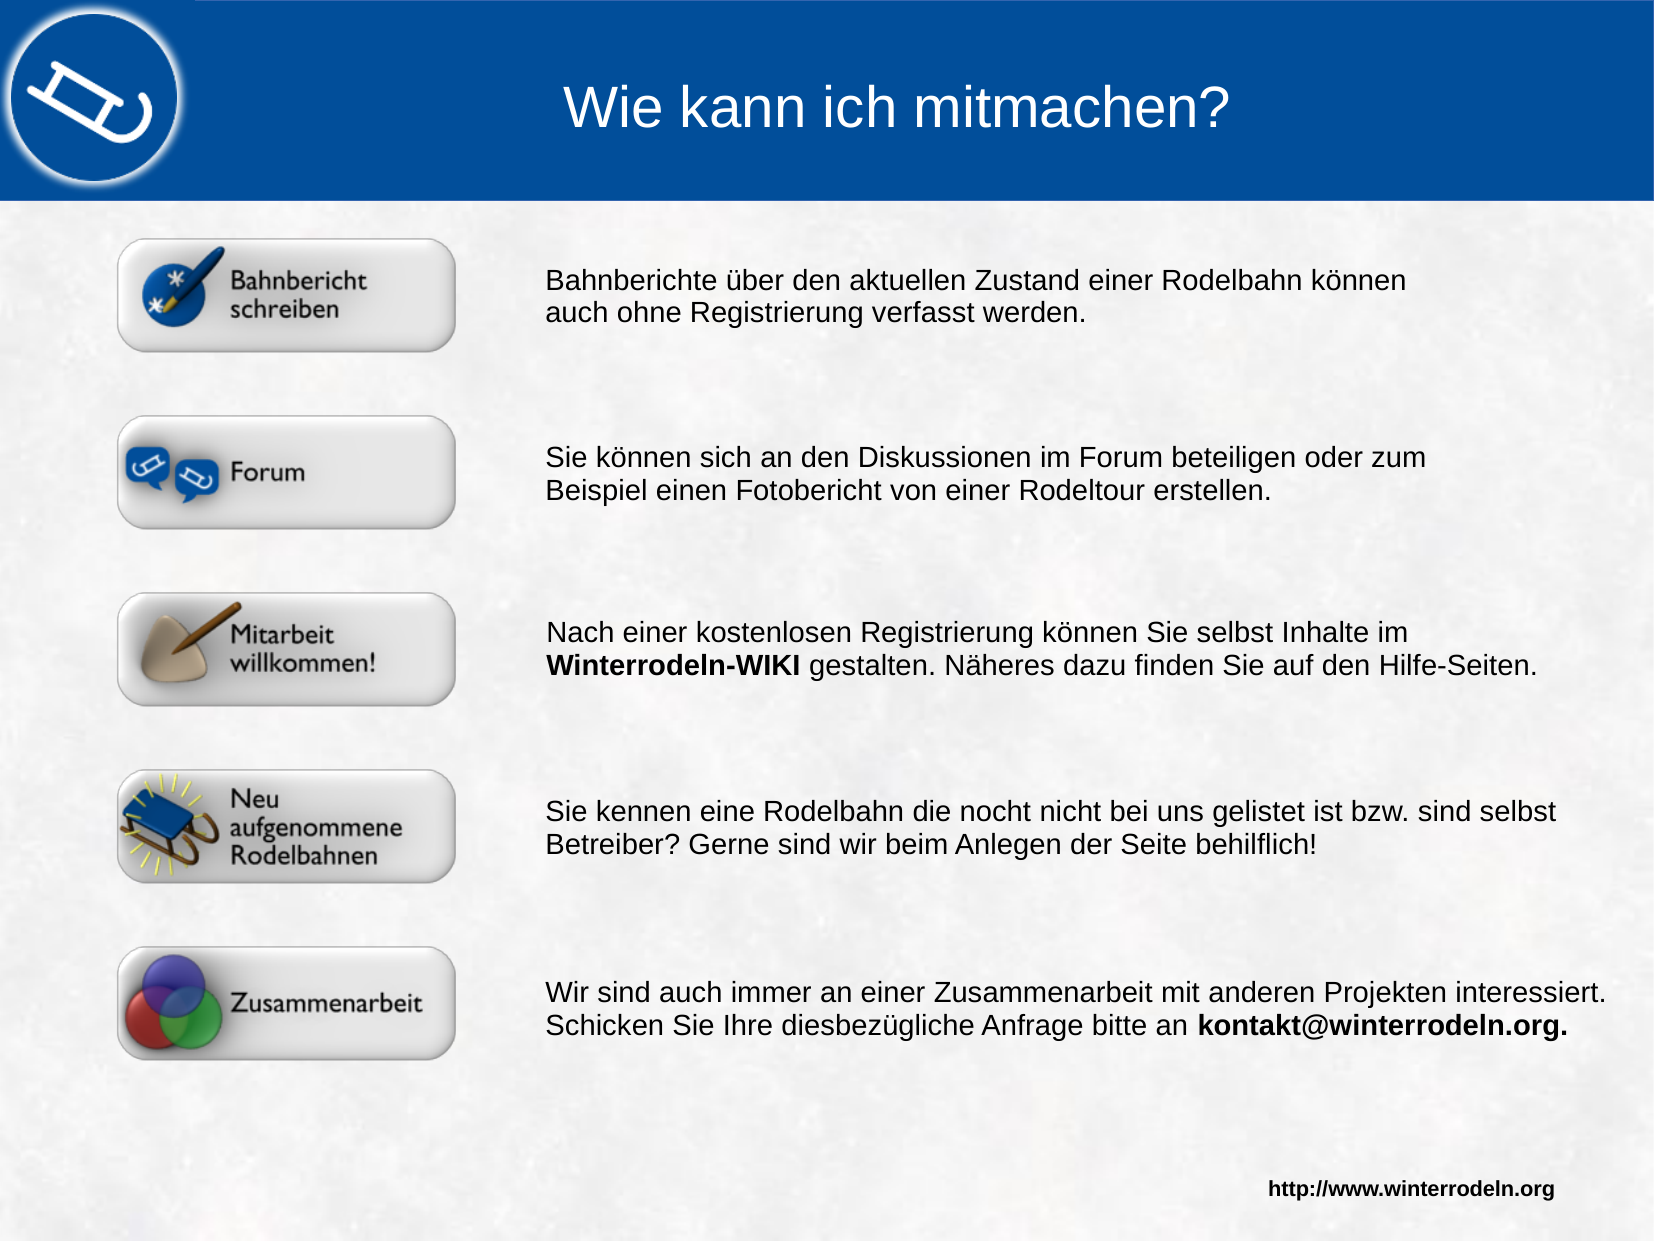

# Wie kann ich mitmachen?
Bahnberichte über den aktuellen Zustand einer Rodelbahn können
auch ohne Registrierung verfasst werden.
Sie können sich an den Diskussionen im Forum beteiligen oder zum
Beispiel einen Fotobericht von einer Rodeltour erstellen.
Nach einer kostenlosen Registrierung können Sie selbst Inhalte im
Winterrodeln-WIKI gestalten. Näheres dazu finden Sie auf den Hilfe-Seiten.
Sie kennen eine Rodelbahn die nocht nicht bei uns gelistet ist bzw. sind selbst
Betreiber? Gerne sind wir beim Anlegen der Seite behilflich!
Wir sind auch immer an einer Zusammenarbeit mit anderen Projekten interessiert.
Schicken Sie Ihre diesbezügliche Anfrage bitte an kontakt@winterrodeln.org.
http://www.winterrodeln.org